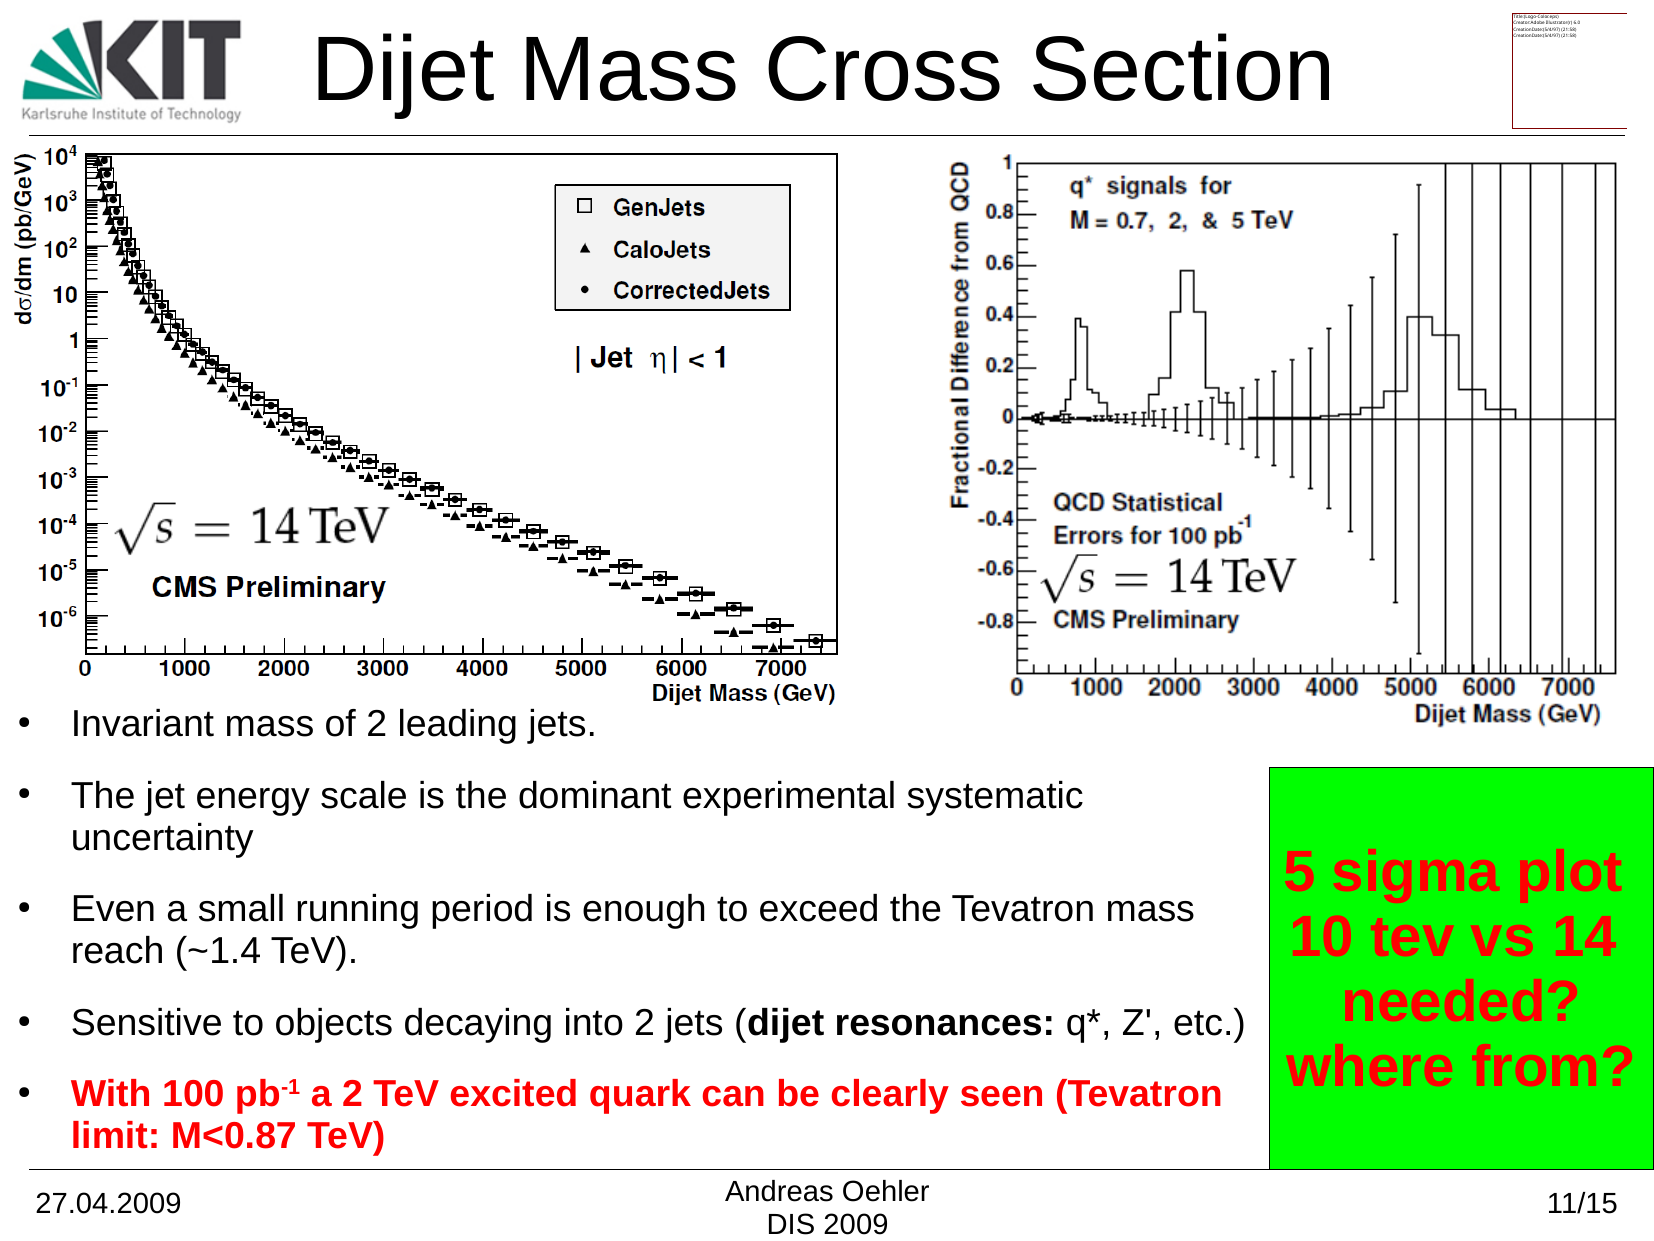

# Dijet Mass Cross Section
Invariant mass of 2 leading jets.
The jet energy scale is the dominant experimental systematic uncertainty
Even a small running period is enough to exceed the Tevatron mass reach (~1.4 TeV).
Sensitive to objects decaying into 2 jets (dijet resonances: q*, Z', etc.)
With 100 pb-1 a 2 TeV excited quark can be clearly seen (Tevatron limit: M<0.87 TeV)
5 sigma plot
10 tev vs 14
needed?
where from?
Andreas Oehler DIS 2009
27.04.2009
11